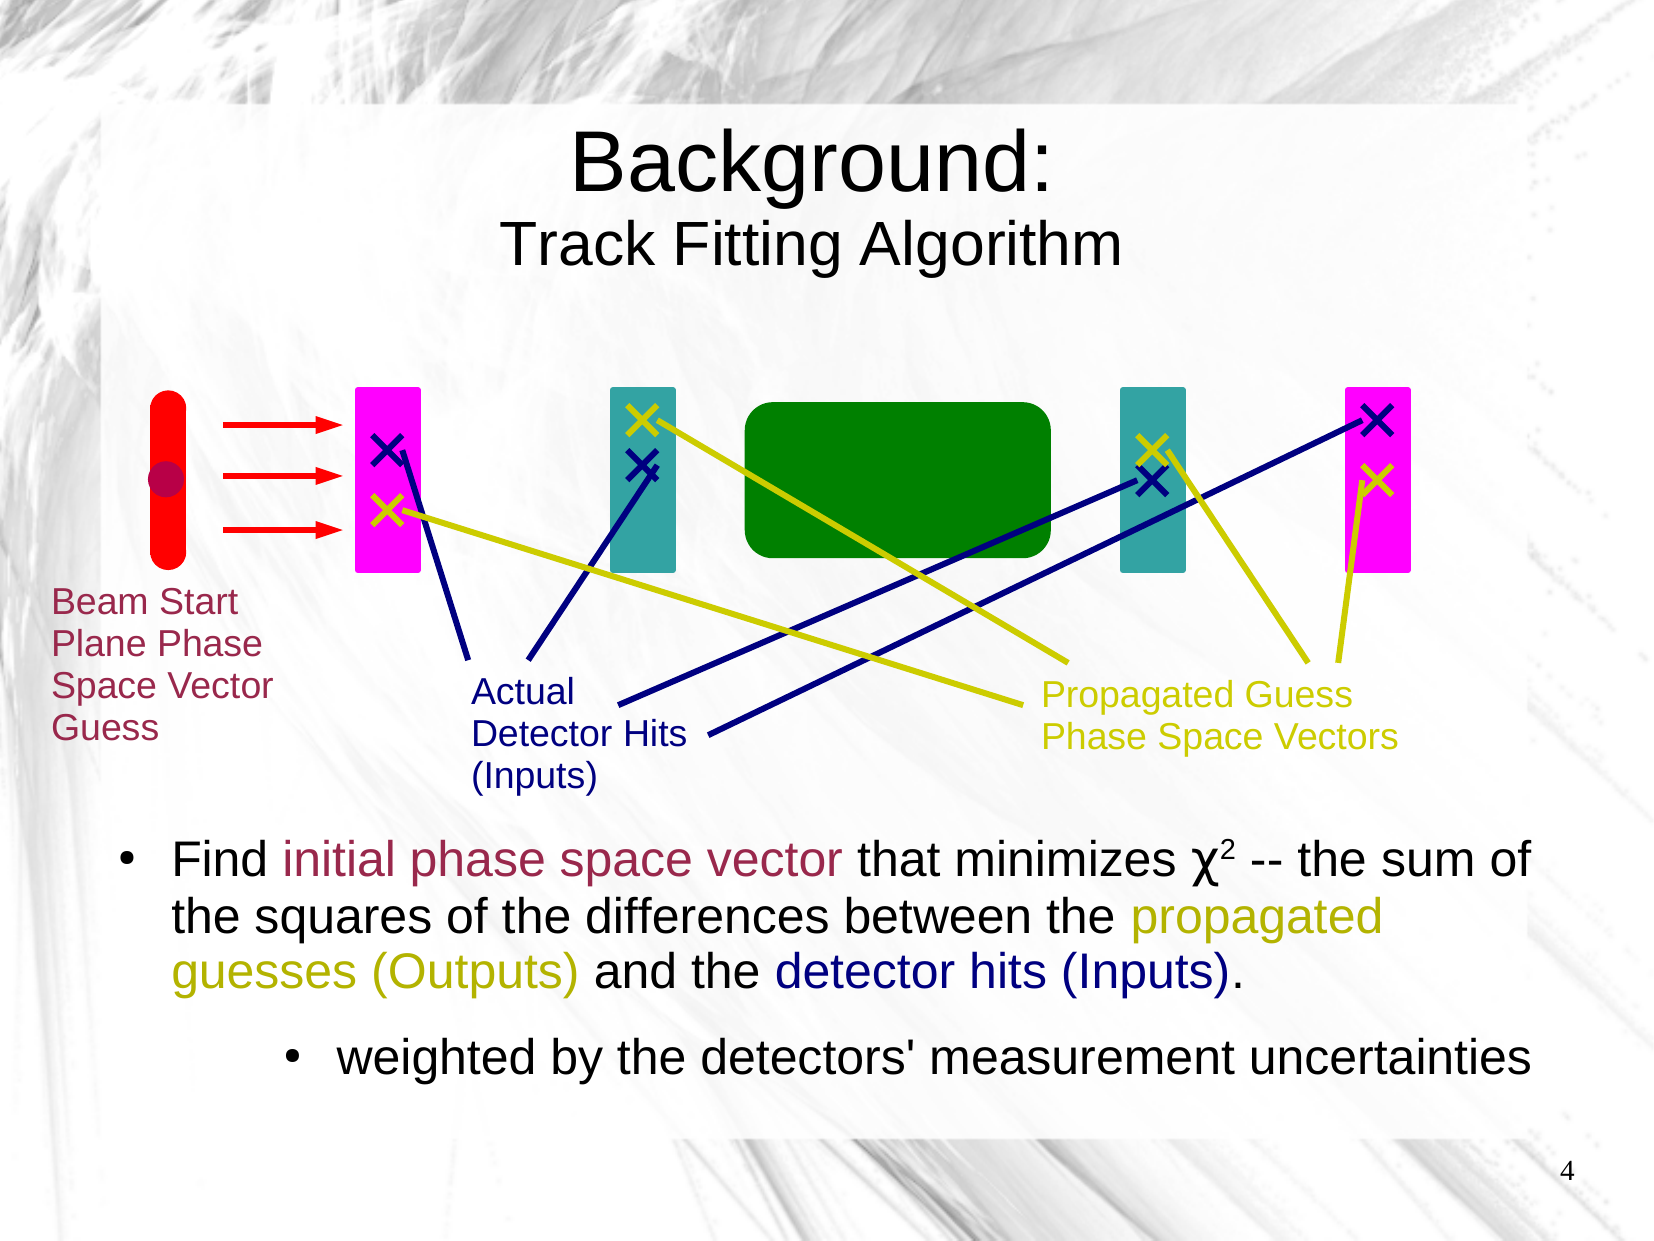

# Background: Track Fitting Algorithm
Propagated Guess
Phase Space Vectors
Beam Start Plane Phase Space Vector Guess
Actual
Detector Hits
(Inputs)
Find initial phase space vector that minimizes χ2 -- the sum of the squares of the differences between the propagated guesses (Outputs) and the detector hits (Inputs).
weighted by the detectors' measurement uncertainties
4